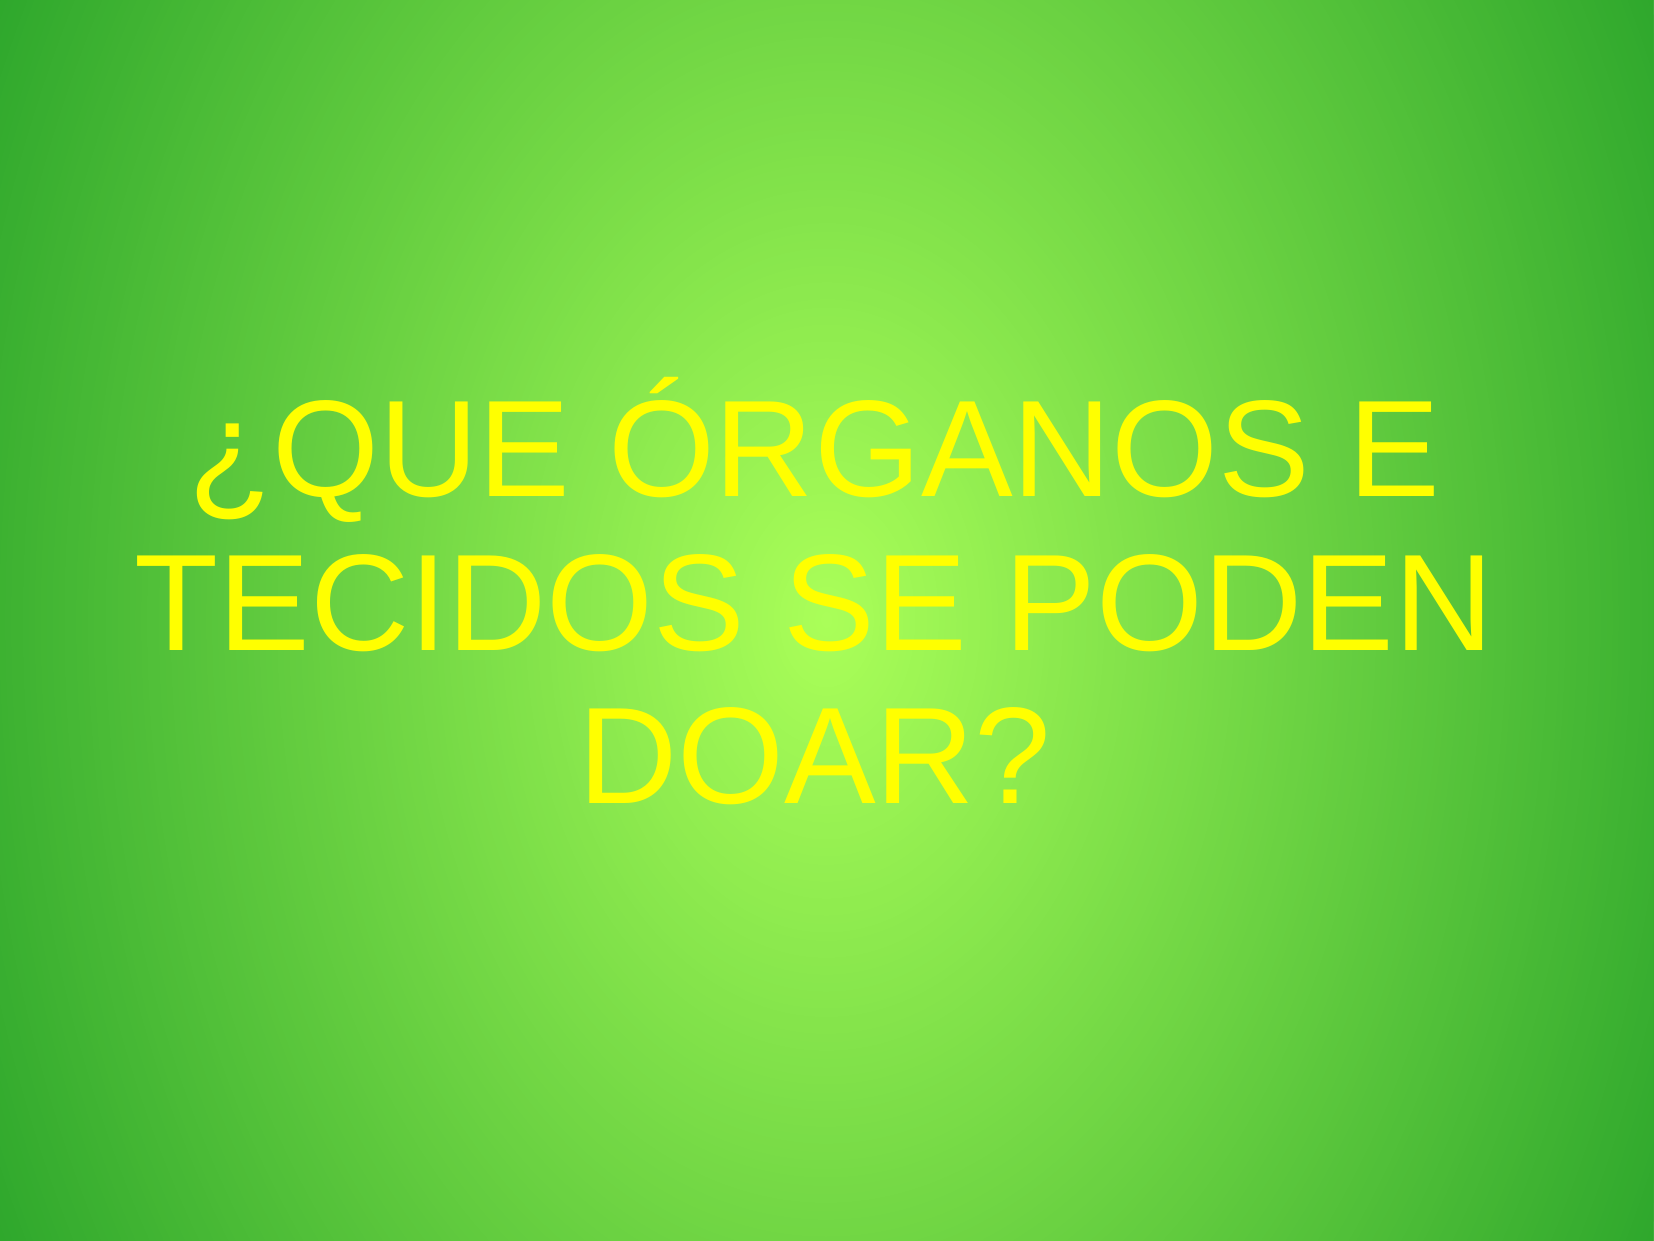

# ¿QUE ÓRGANOS E TECIDOS SE PODEN DOAR?